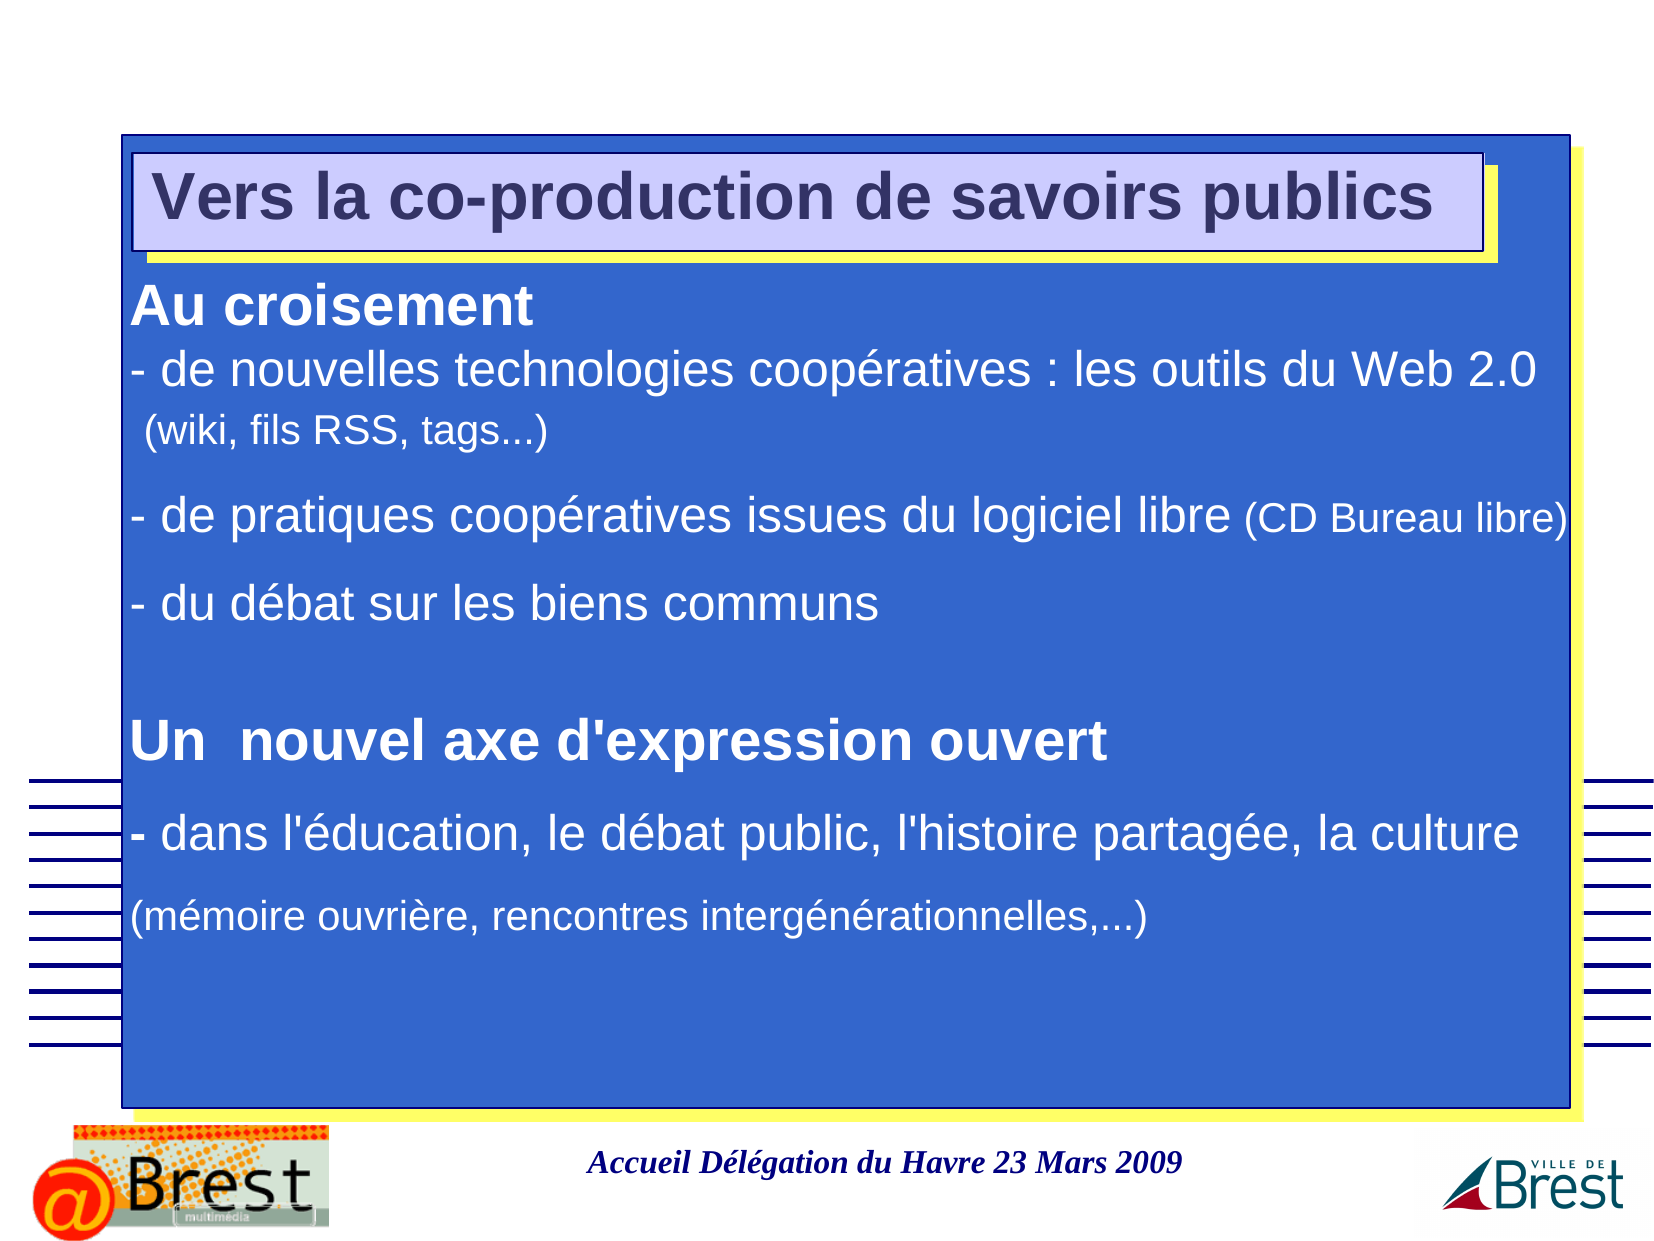

Vers la co-production de savoirs publics
2005 :
Etape
de g
é
n
é
ralisation
Au croisement
- de nouvelles technologies coopératives : les outils du Web 2.0
 (wiki, fils RSS, tags...)
- de pratiques coopératives issues du logiciel libre (CD Bureau libre)
- du débat sur les biens communs
Un nouvel axe d'expression ouvert
- dans l'éducation, le débat public, l'histoire partagée, la culture
(mémoire ouvrière, rencontres intergénérationnelles,...)